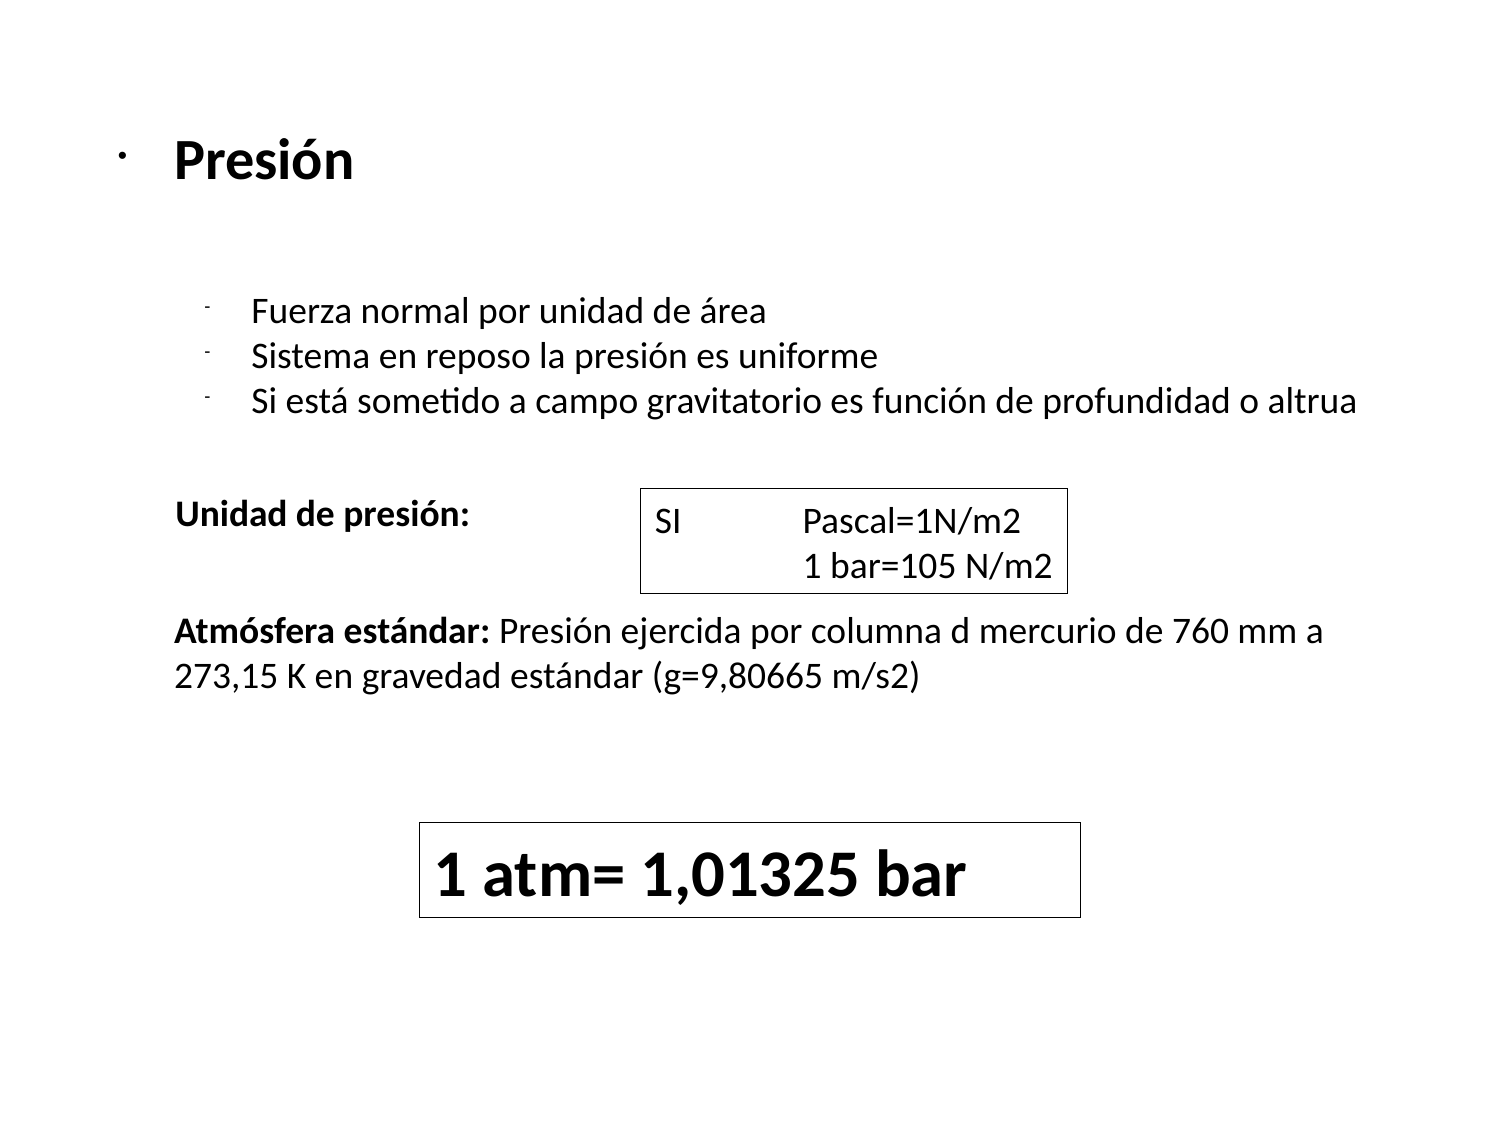

Presión
Fuerza normal por unidad de área
Sistema en reposo la presión es uniforme
Si está sometido a campo gravitatorio es función de profundidad o altrua
Unidad de presión:
SI		Pascal=1N/m2
		1 bar=105 N/m2
Atmósfera estándar: Presión ejercida por columna d mercurio de 760 mm a 273,15 K en gravedad estándar (g=9,80665 m/s2)
1 atm= 1,01325 bar